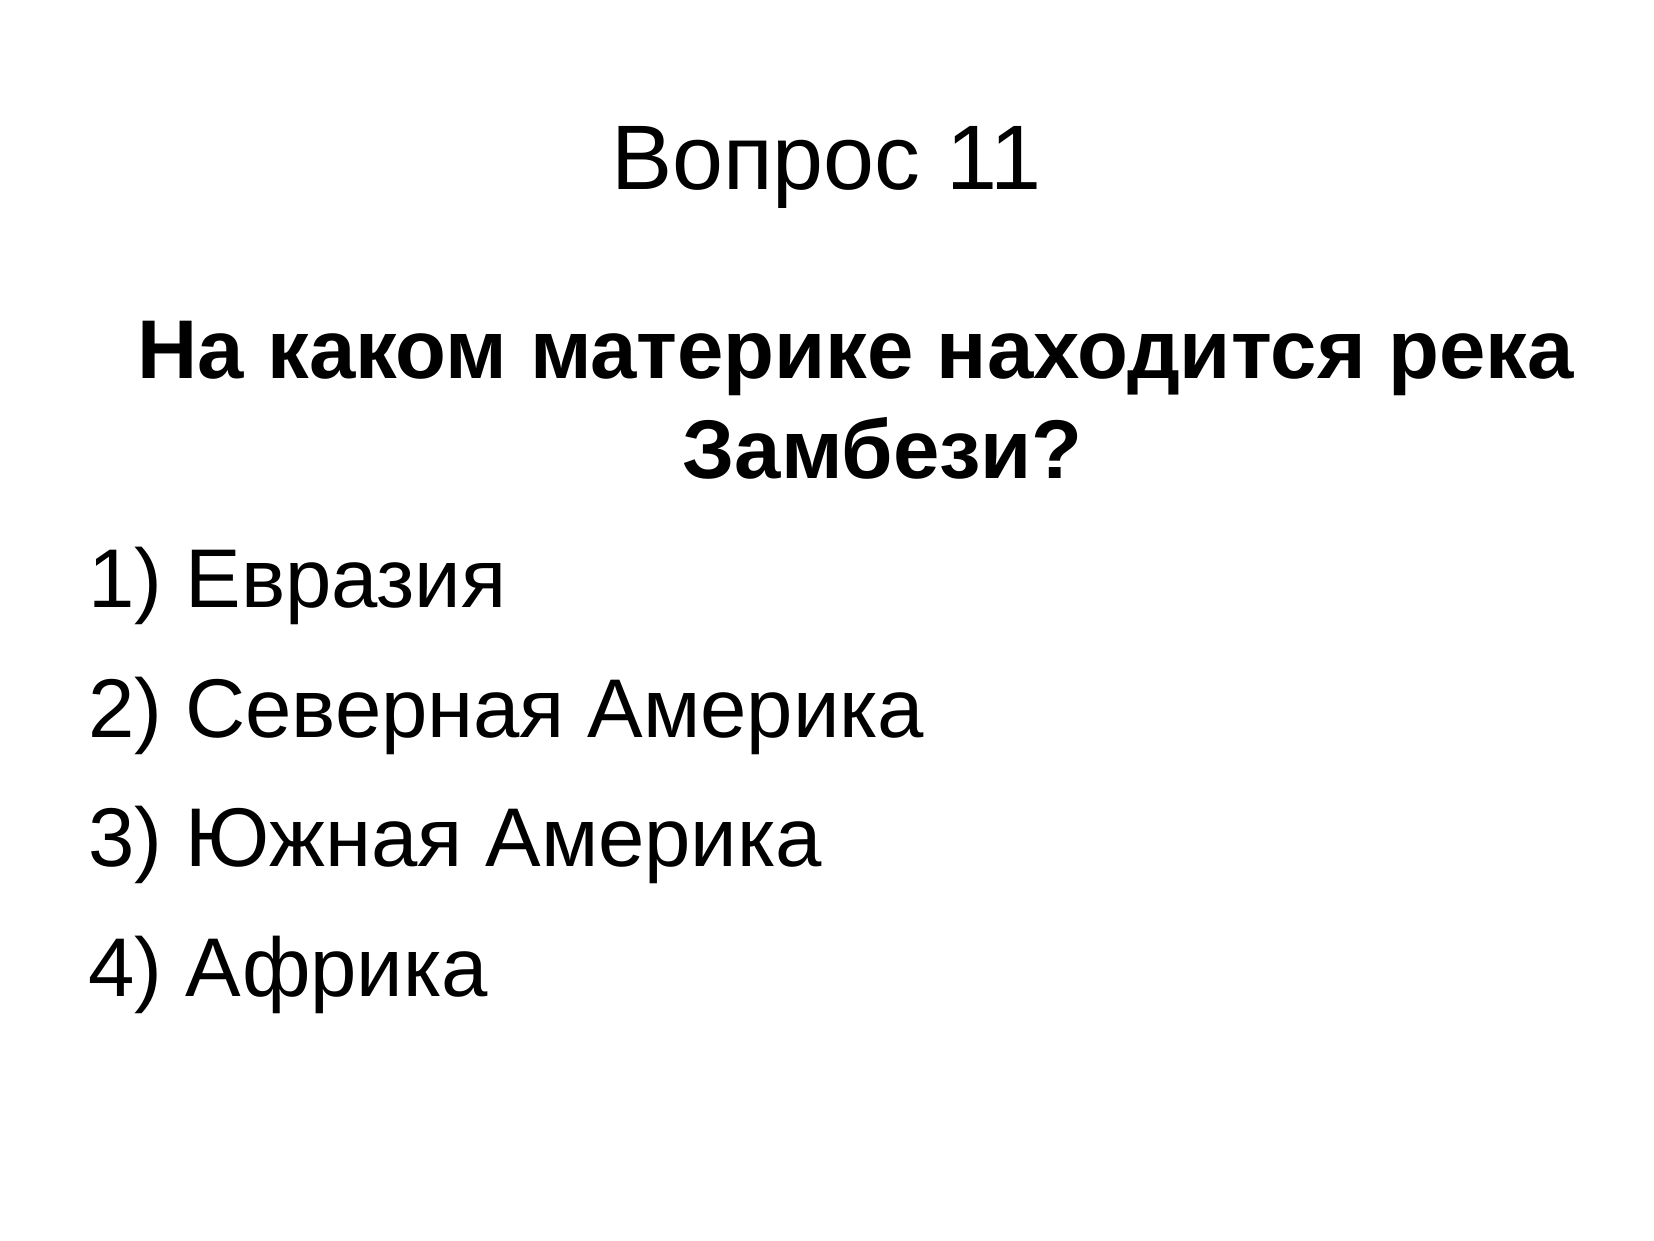

# Вопрос 11
На каком материке находится река Замбези?
1) Евразия
2) Северная Америка
3) Южная Америка
4) Африка